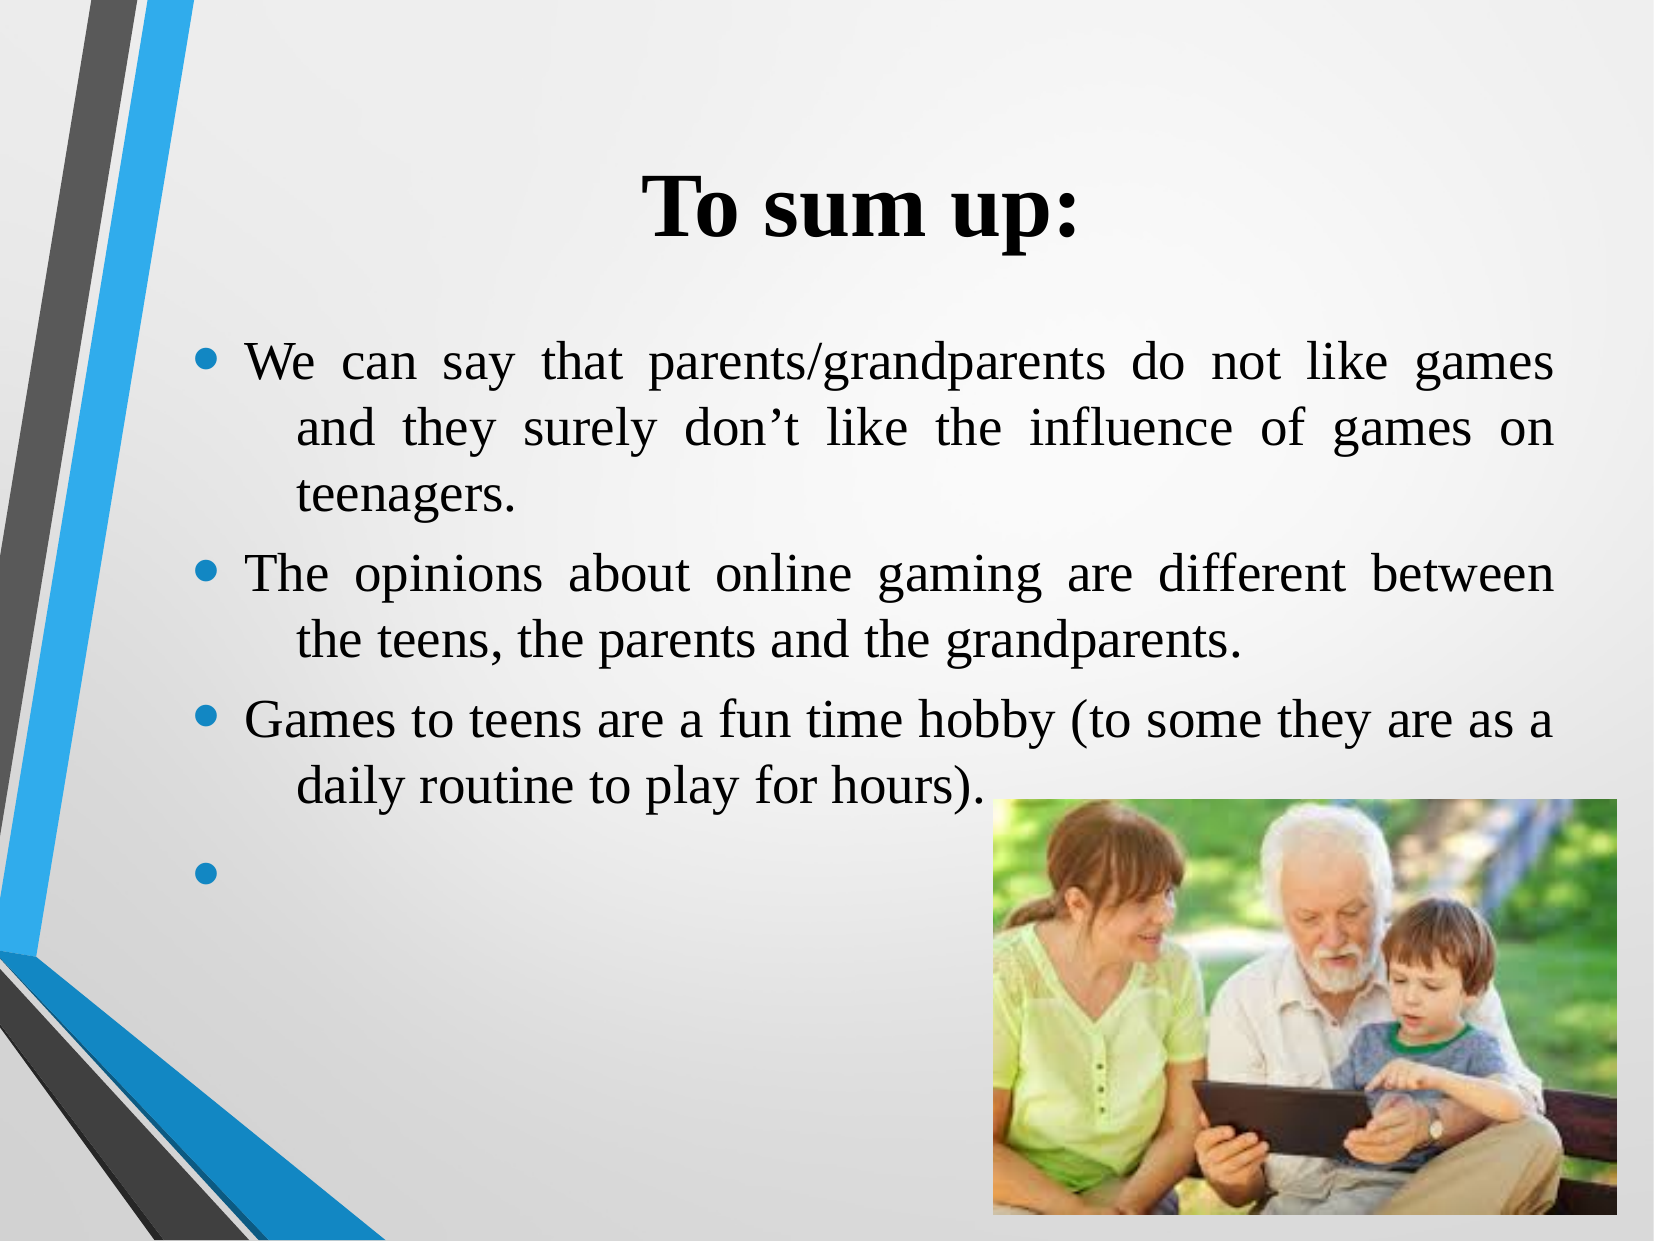

# To sum up:
We can say that parents/grandparents do not like games and they surely don’t like the influence of games on teenagers.
The opinions about online gaming are different between the teens, the parents and the grandparents.
Games to teens are a fun time hobby (to some they are as a daily routine to play for hours).